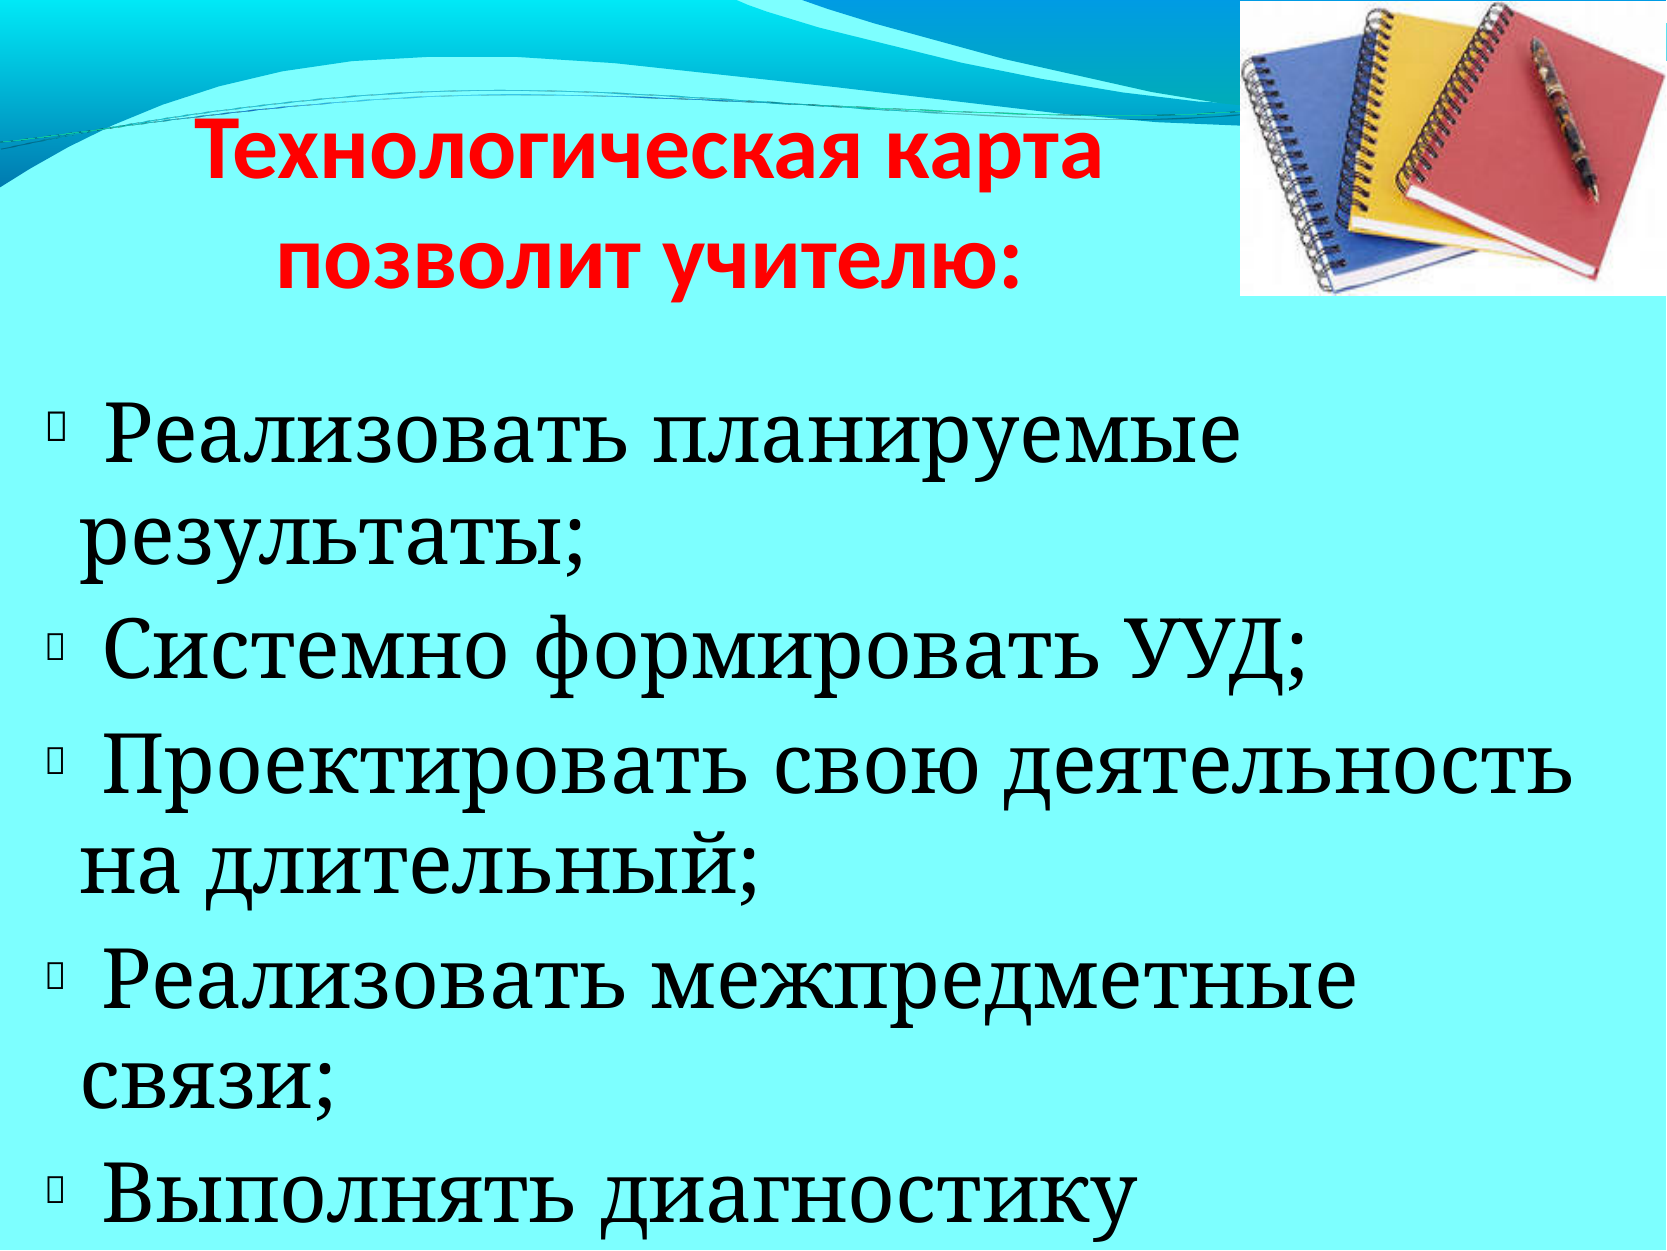

Технологическая карта позволит учителю:
 Реализовать планируемые результаты;
 Системно формировать УУД;
 Проектировать свою деятельность на длительный;
 Реализовать межпредметные связи;
 Выполнять диагностику достижений учащихся на каждом этапе освоения темы.